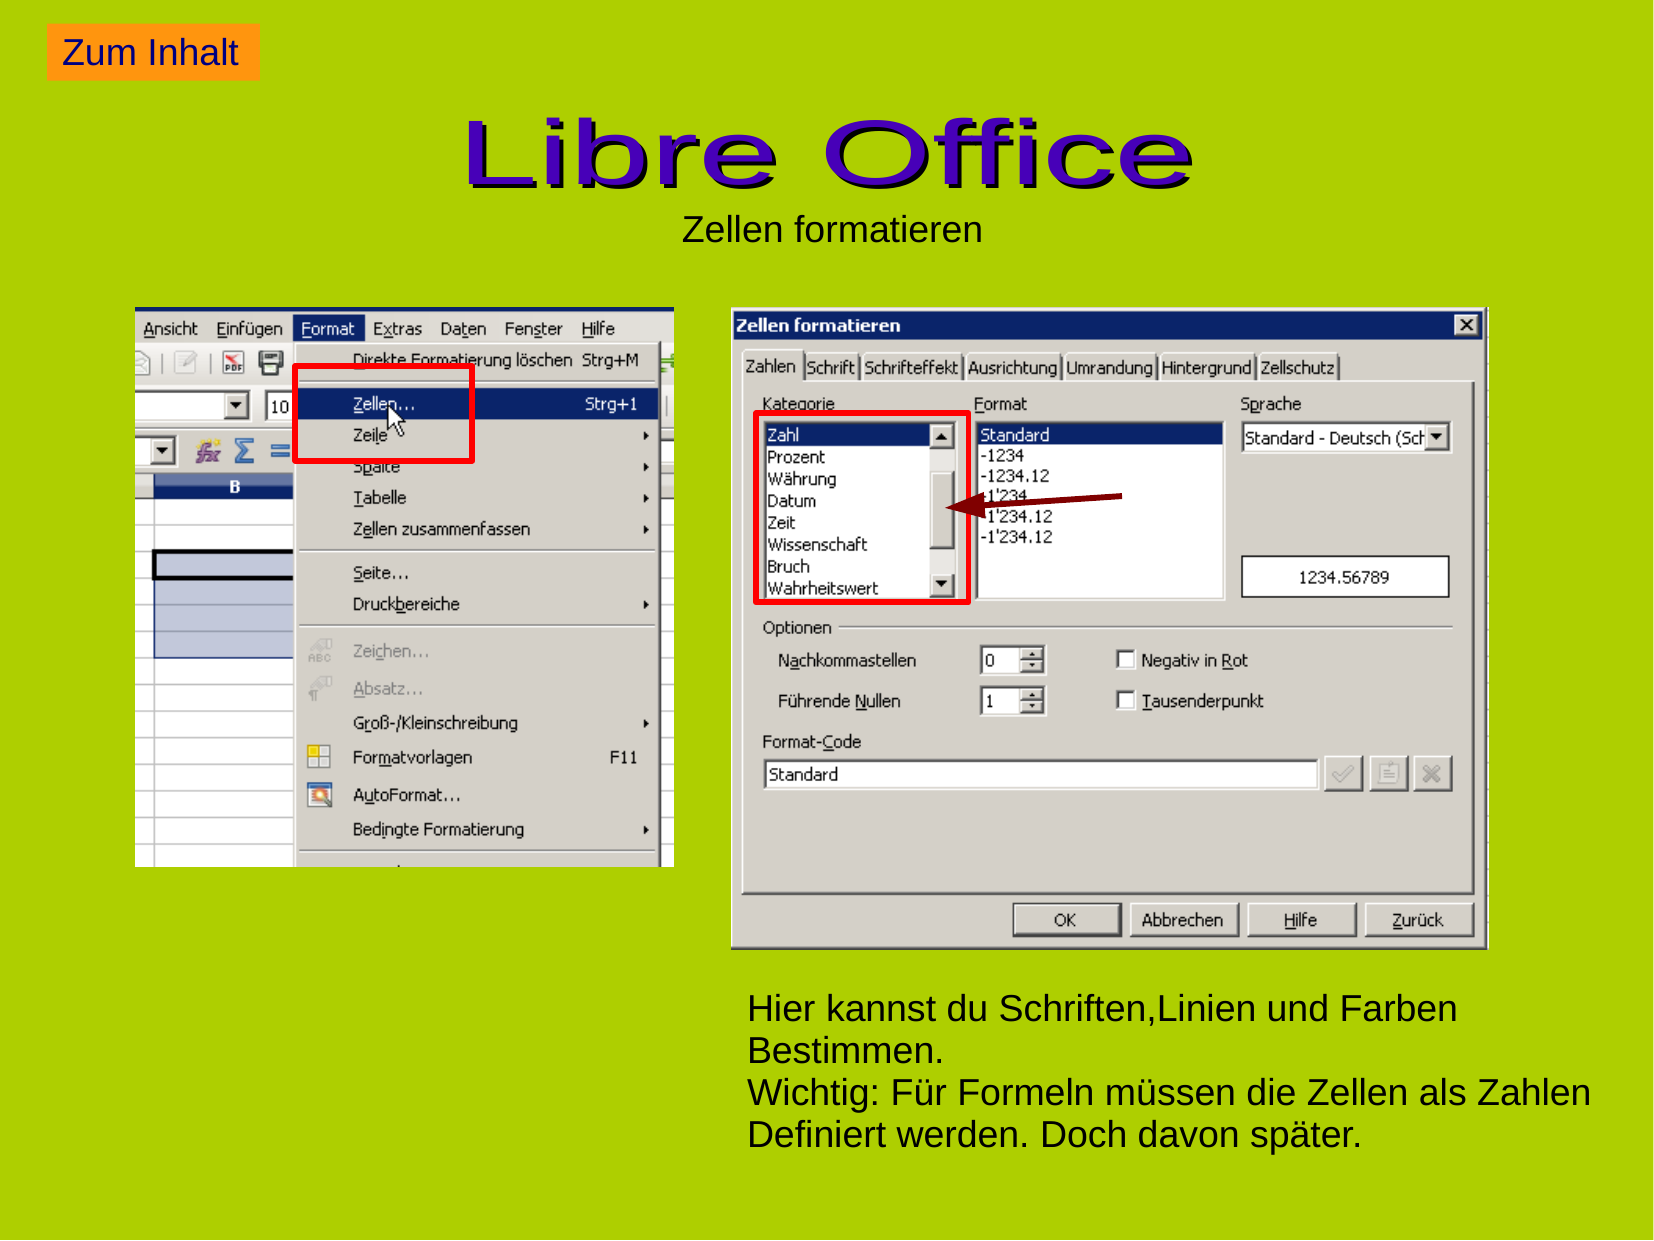

Zum Inhalt
# Libre Office
Zellen formatieren
Hier kannst du Schriften,Linien und Farben
Bestimmen.
Wichtig: Für Formeln müssen die Zellen als Zahlen
Definiert werden. Doch davon später.